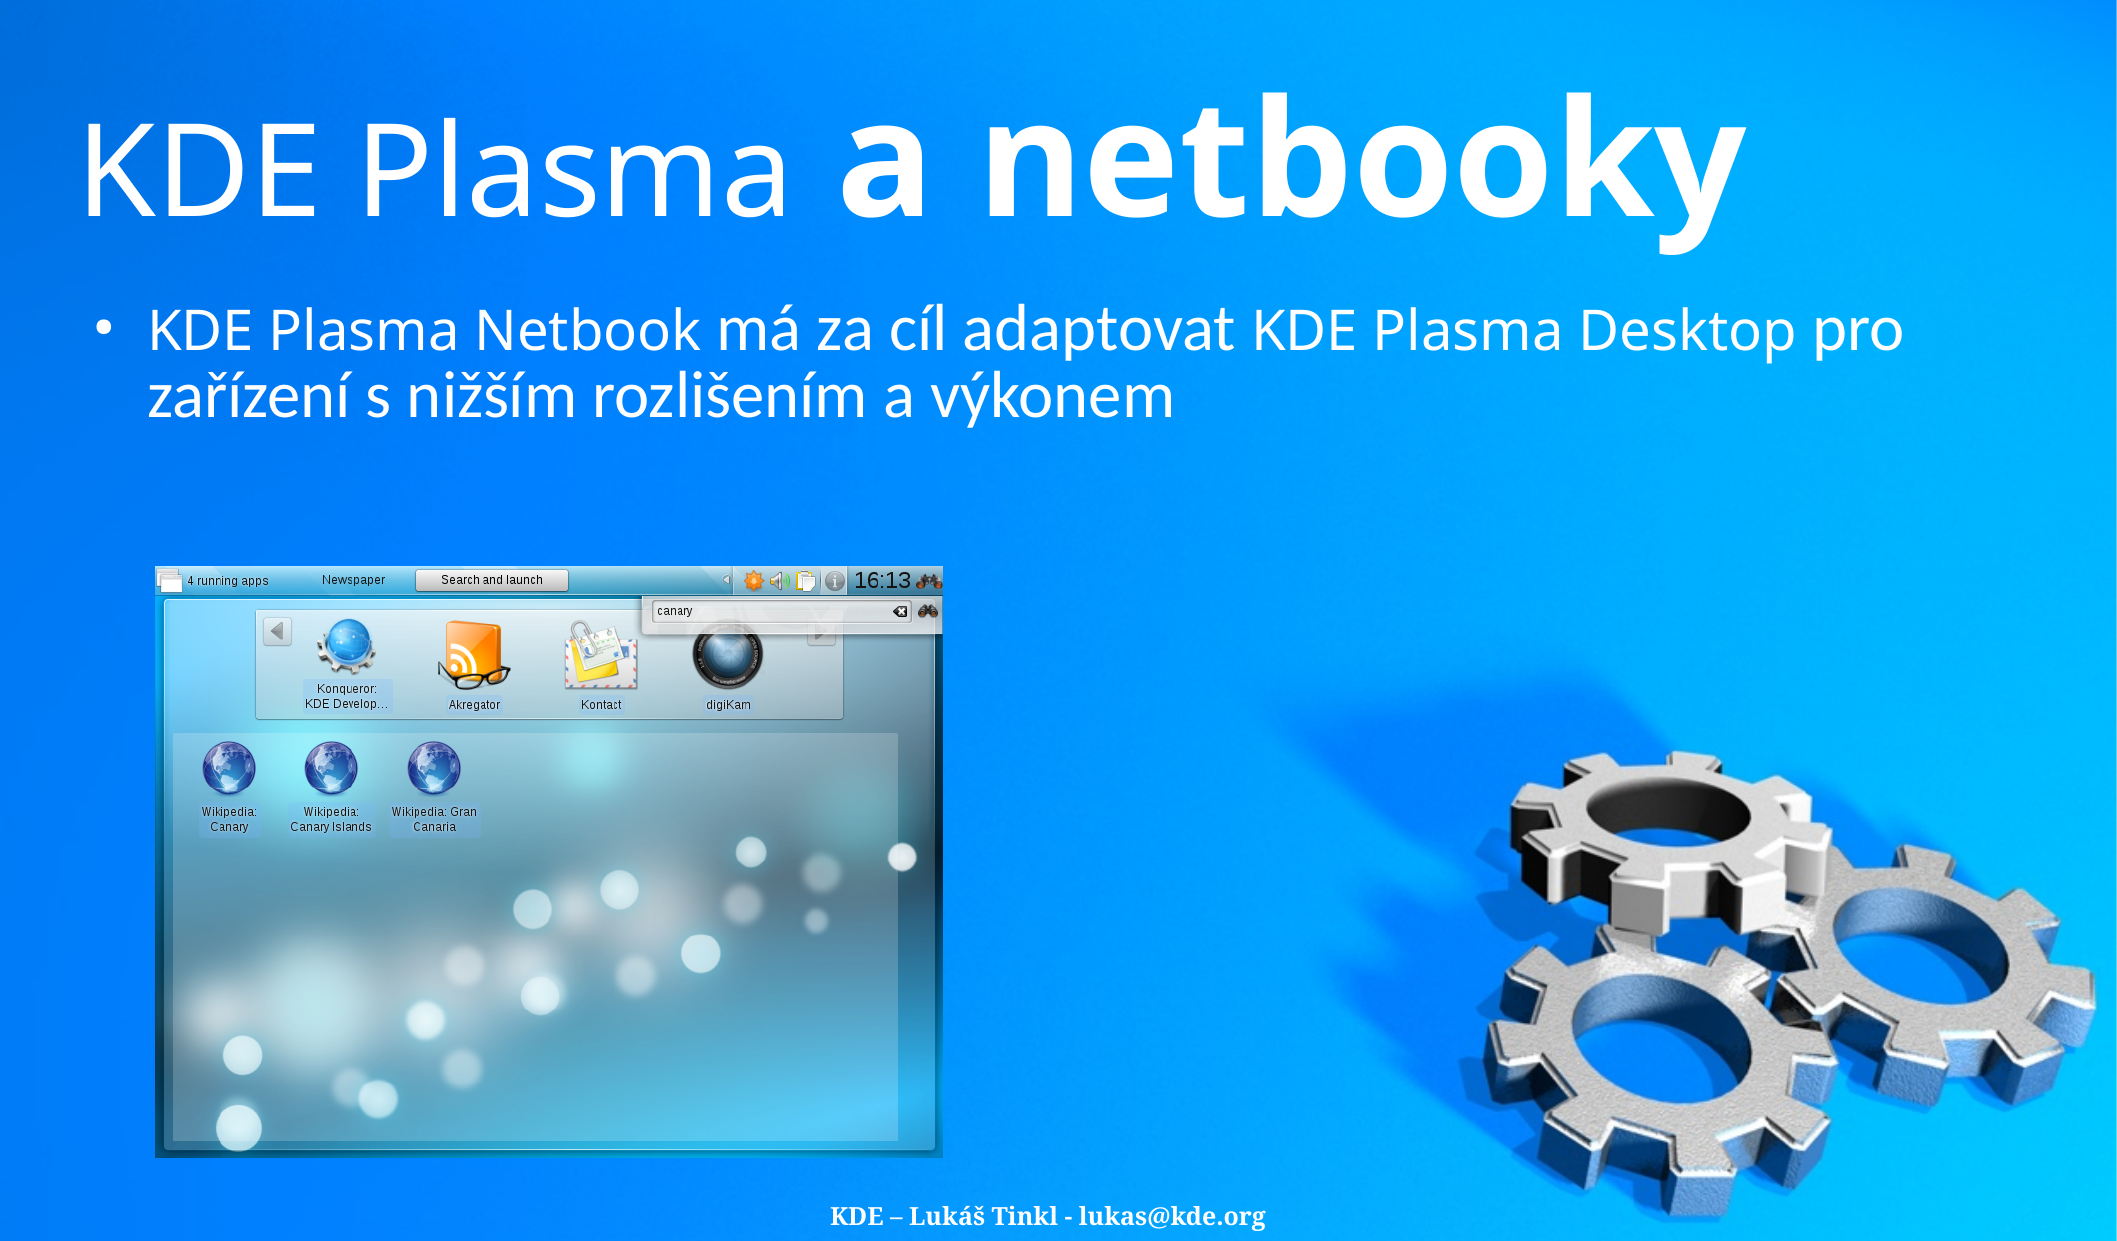

# KDE Plasma a netbooky
KDE Plasma Netbook má za cíl adaptovat KDE Plasma Desktop pro zařízení s nižším rozlišením a výkonem
KDE for Beginners - Sandro S. Andrade - sandroandrade@kde.org